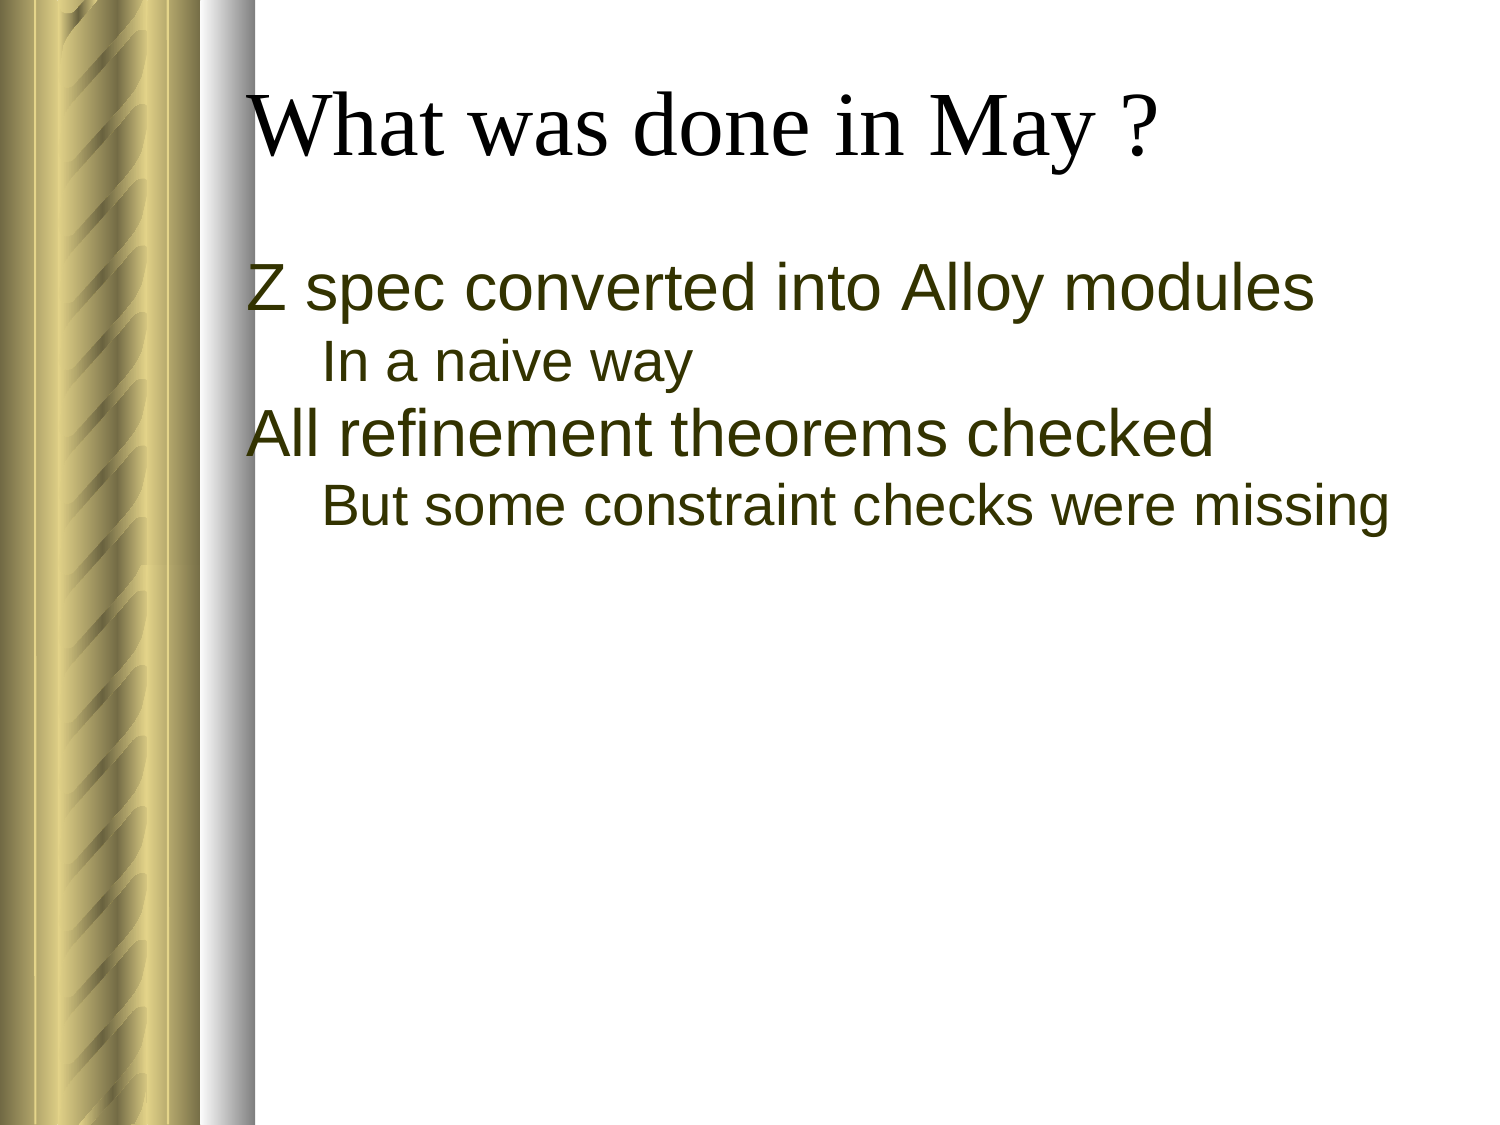

# What was done in May ?
Z spec converted into Alloy modules
In a naive way
All refinement theorems checked
But some constraint checks were missing